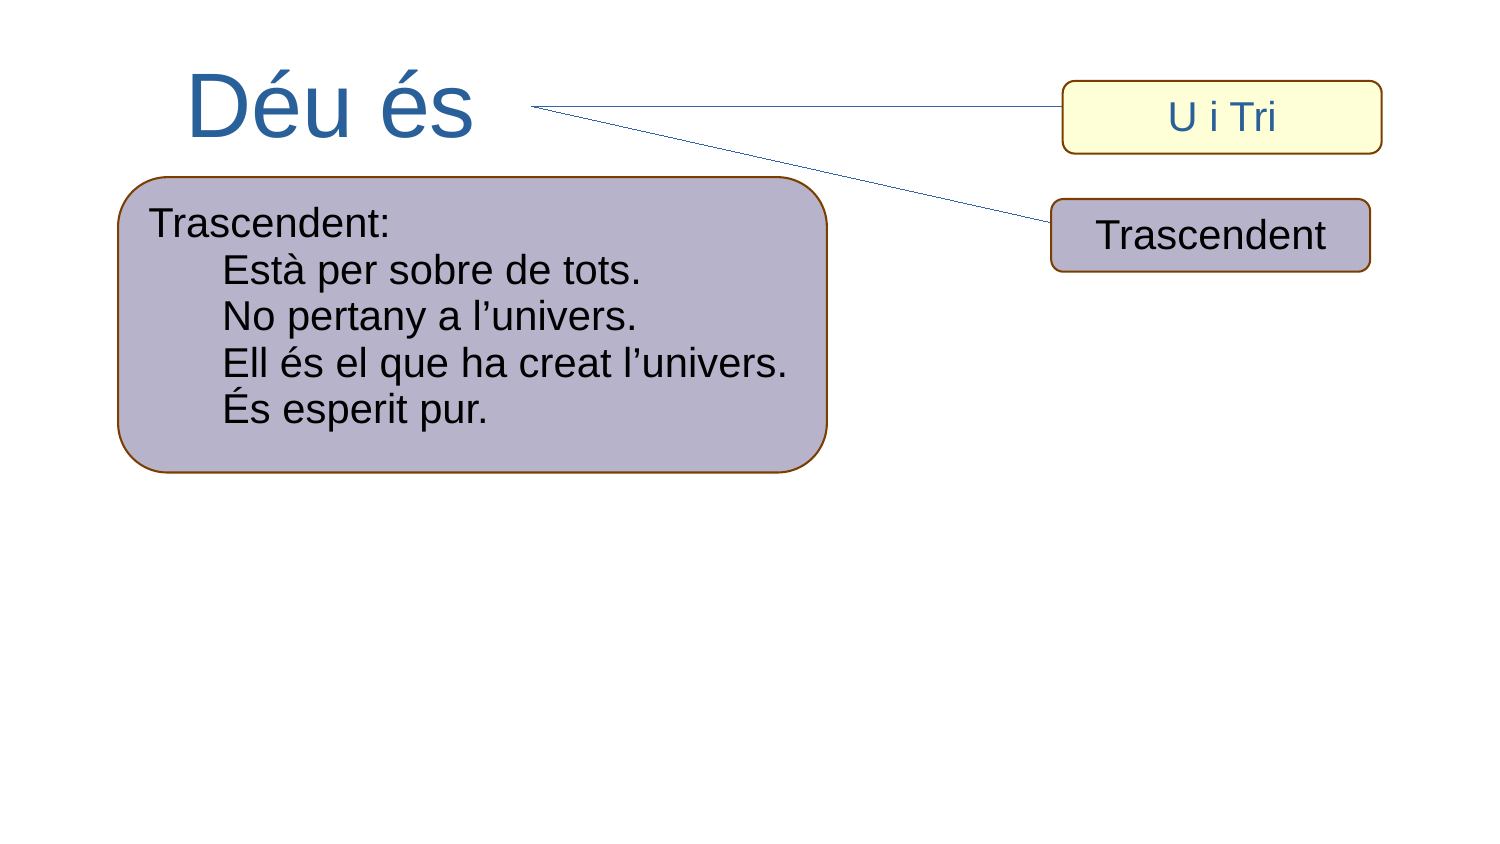

# Déu és
U i Tri
Trascendent:
	Està per sobre de tots.
	No pertany a l’univers.
	Ell és el que ha creat l’univers.
	És esperit pur.
Trascendent